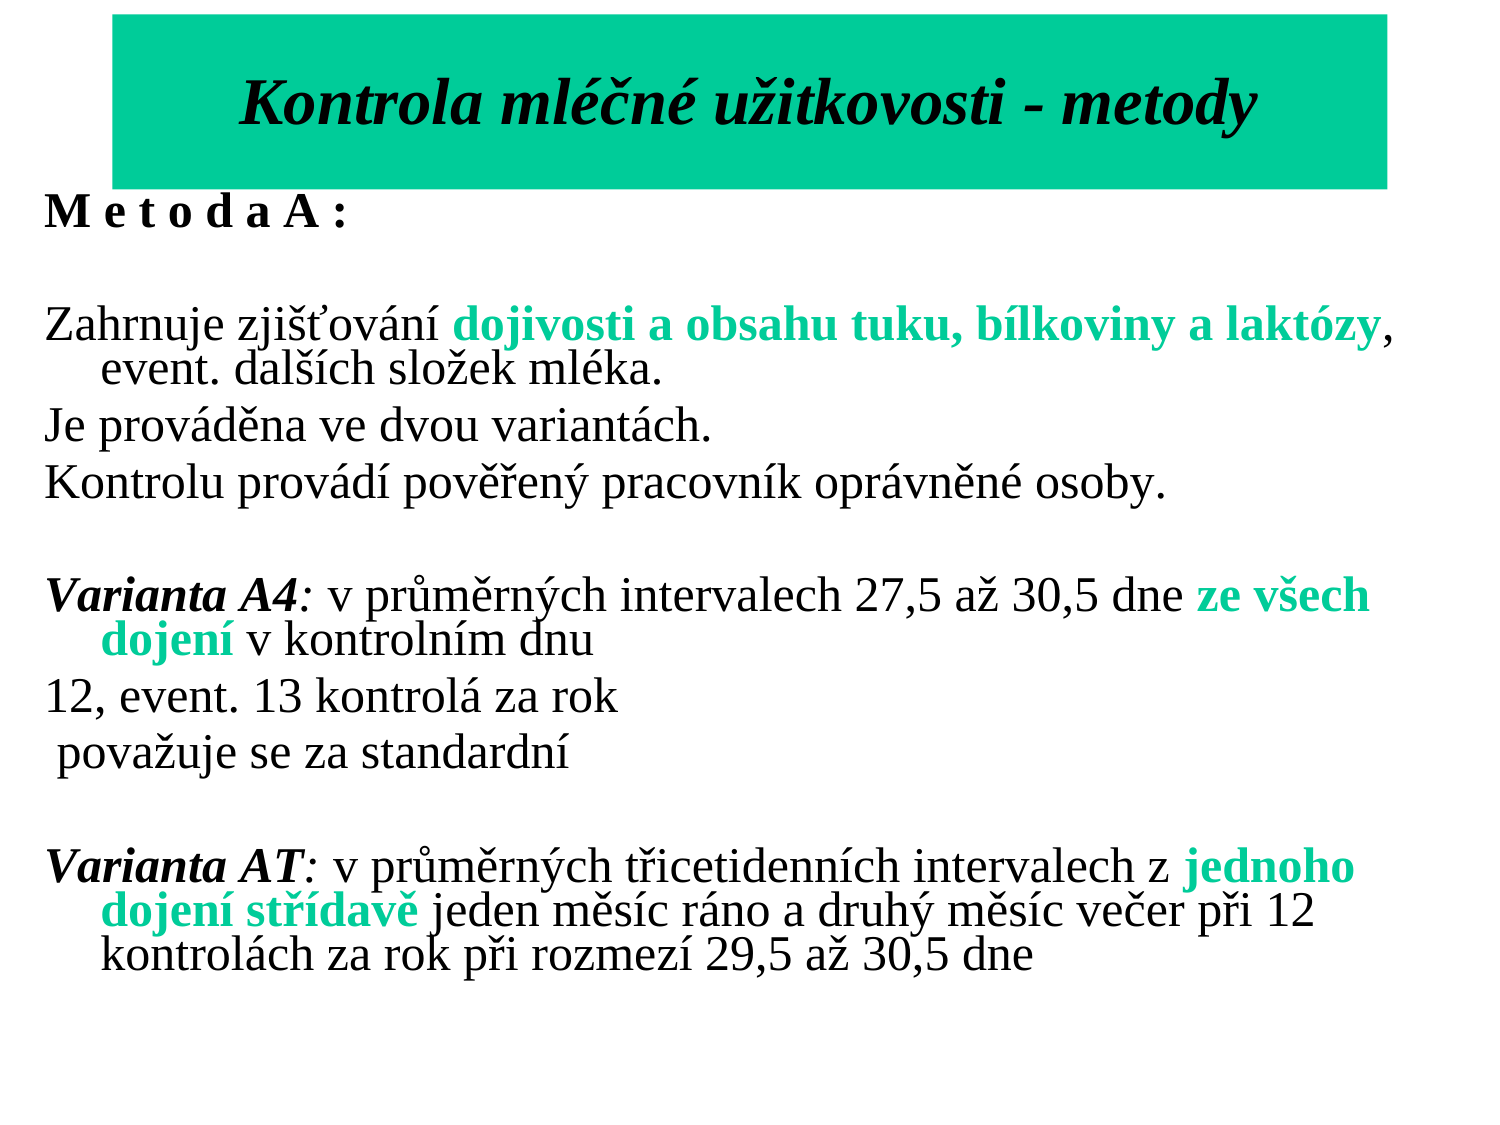

Kontrola mléčné užitkovosti - metody
# M e t o d a A :
Zahrnuje zjišťování dojivosti a obsahu tuku, bílkoviny a laktózy, event. dalších složek mléka.
Je prováděna ve dvou variantách.
Kontrolu provádí pověřený pracovník oprávněné osoby.
Varianta A4: v průměrných intervalech 27,5 až 30,5 dne ze všech dojení v kontrolním dnu
12, event. 13 kontrolá za rok
 považuje se za standardní
Varianta AT: v průměrných třicetidenních intervalech z jednoho dojení střídavě jeden měsíc ráno a druhý měsíc večer při 12 kontrolách za rok při rozmezí 29,5 až 30,5 dne